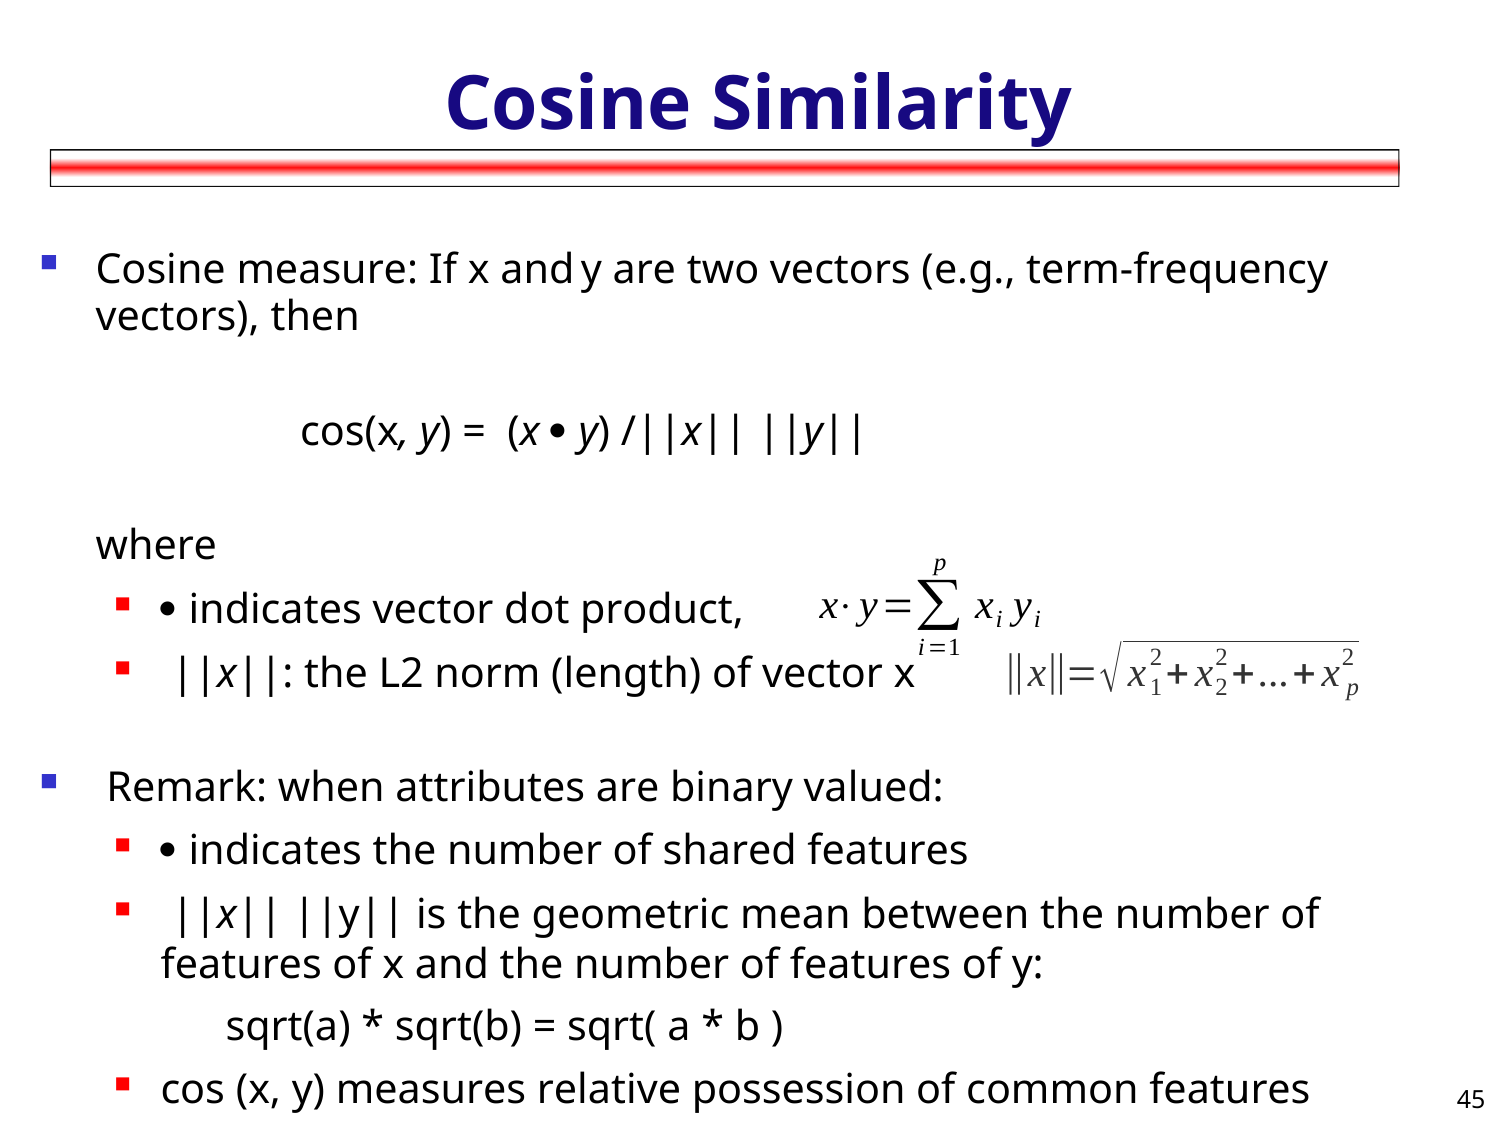

# Cosine Similarity
Cosine measure: If x and y are two vectors (e.g., term-frequency vectors), then
cos(x, y) = (x  y) /||x|| ||y||
where
 indicates vector dot product,
 ||x||: the L2 norm (length) of vector x
 Remark: when attributes are binary valued:
 indicates the number of shared features
 ||x|| ||y|| is the geometric mean between the number of features of x and the number of features of y:
sqrt(a) * sqrt(b) = sqrt( a * b )
cos (x, y) measures relative possession of common features